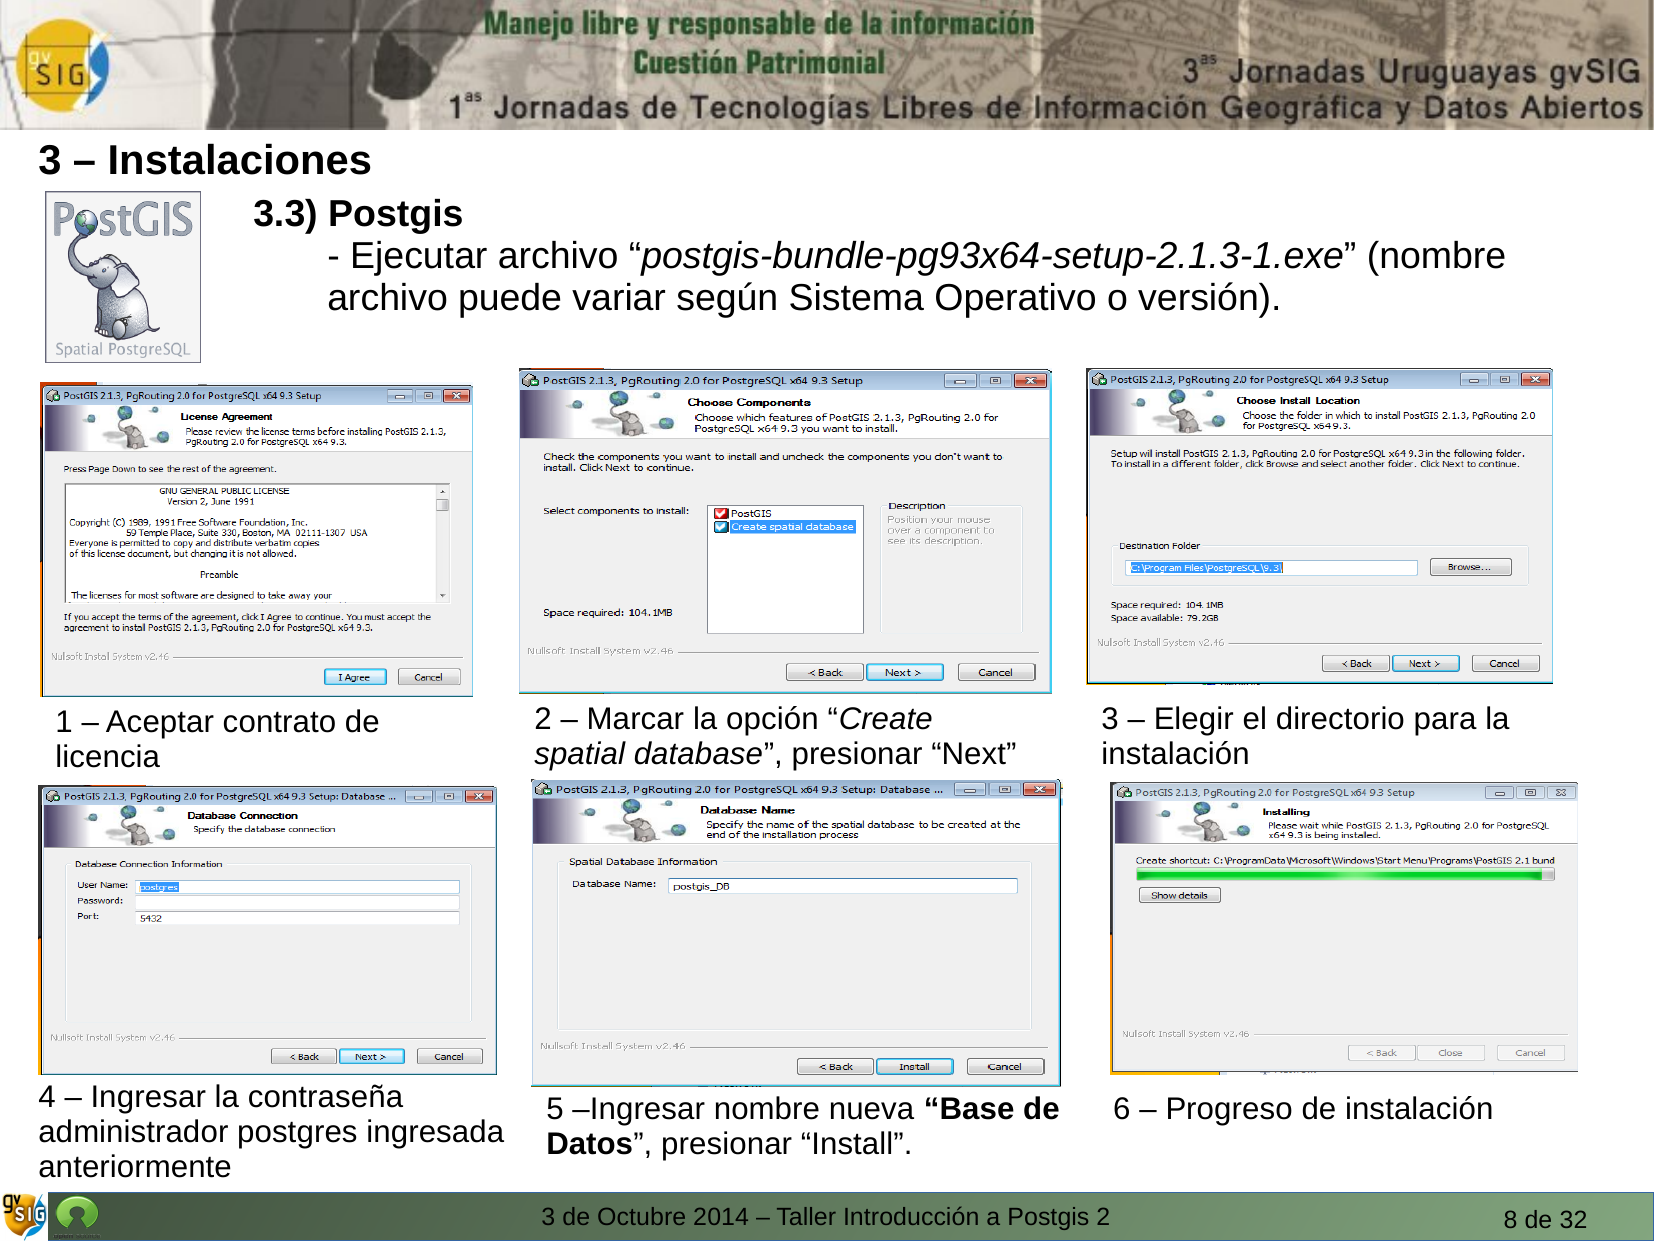

3 – Instalaciones
3.3) Postgis
	- Ejecutar archivo “postgis-bundle-pg93x64-setup-2.1.3-1.exe” (nombre 		archivo puede variar según Sistema Operativo o versión).
3 – Elegir el directorio para la instalación
2 – Marcar la opción “Create spatial database”, presionar “Next”
1 – Aceptar contrato de licencia
4 – Ingresar la contraseña administrador postgres ingresada anteriormente
6 – Progreso de instalación
5 –Ingresar nombre nueva “Base de Datos”, presionar “Install”.
3 de Octubre 2014 – Taller Introducción a Postgis 2
 de 32